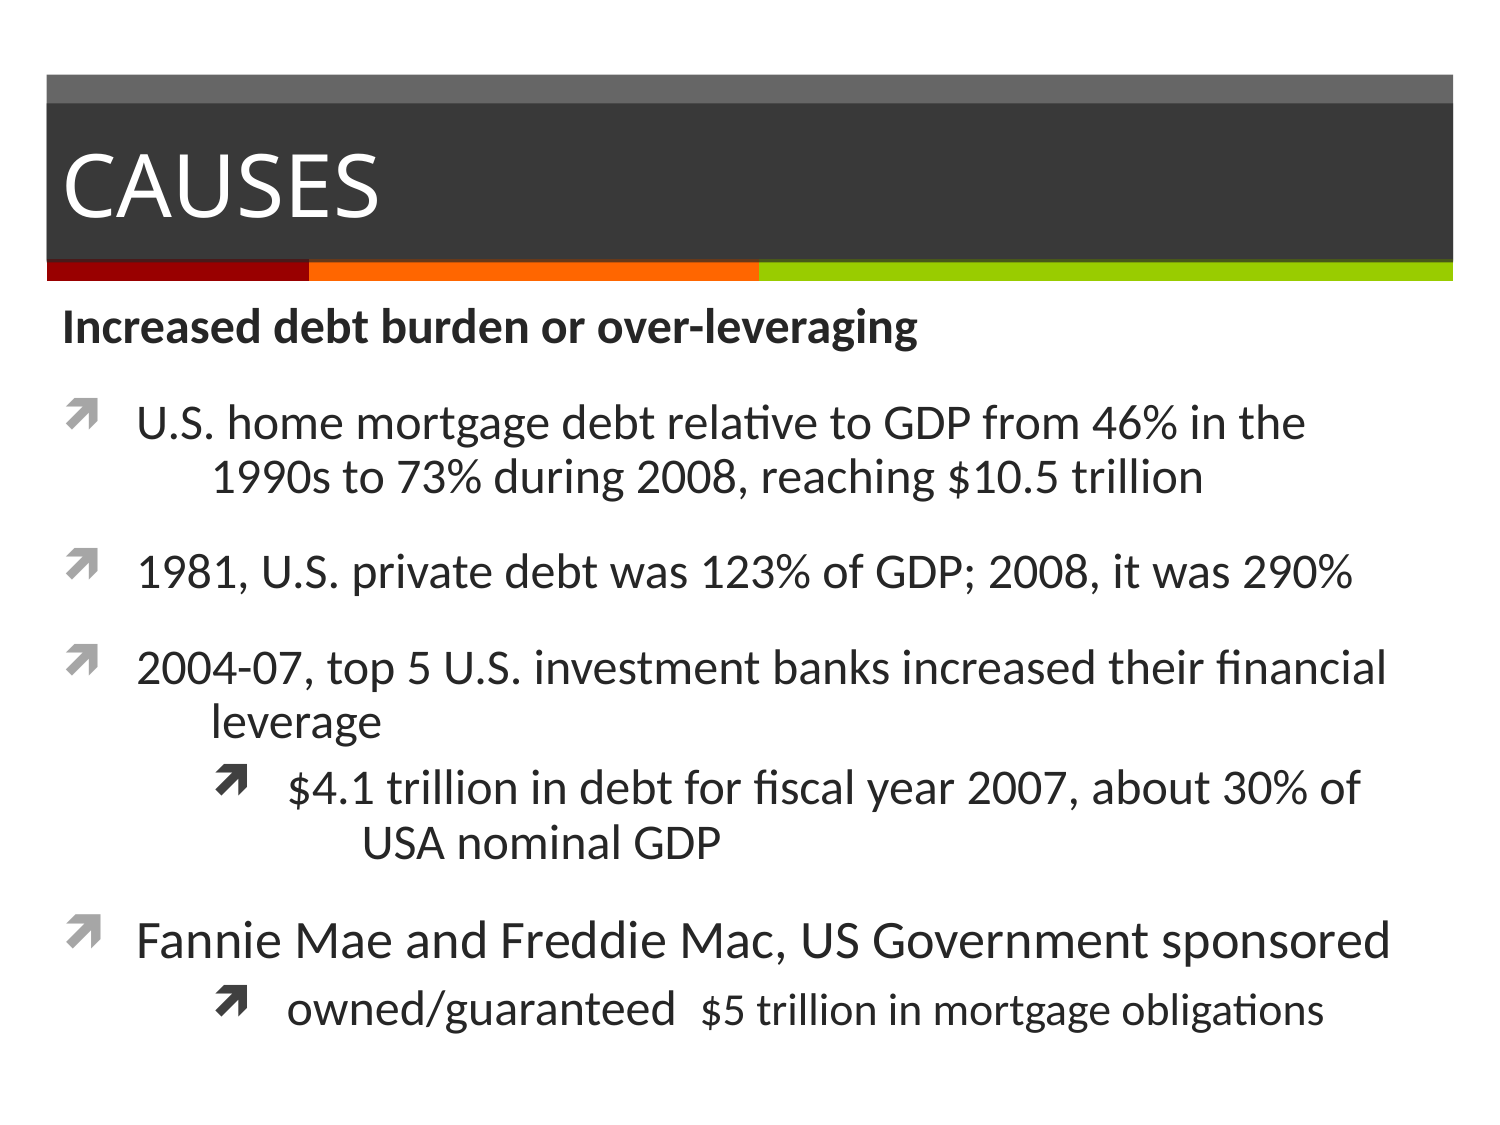

CAUSES
Increased debt burden or over-leveraging
U.S. home mortgage debt relative to GDP from 46% in the 1990s to 73% during 2008, reaching $10.5 trillion
1981, U.S. private debt was 123% of GDP; 2008, it was 290%
2004-07, top 5 U.S. investment banks increased their financial leverage
$4.1 trillion in debt for fiscal year 2007, about 30% of USA nominal GDP
Fannie Mae and Freddie Mac, US Government sponsored
owned/guaranteed $5 trillion in mortgage obligations